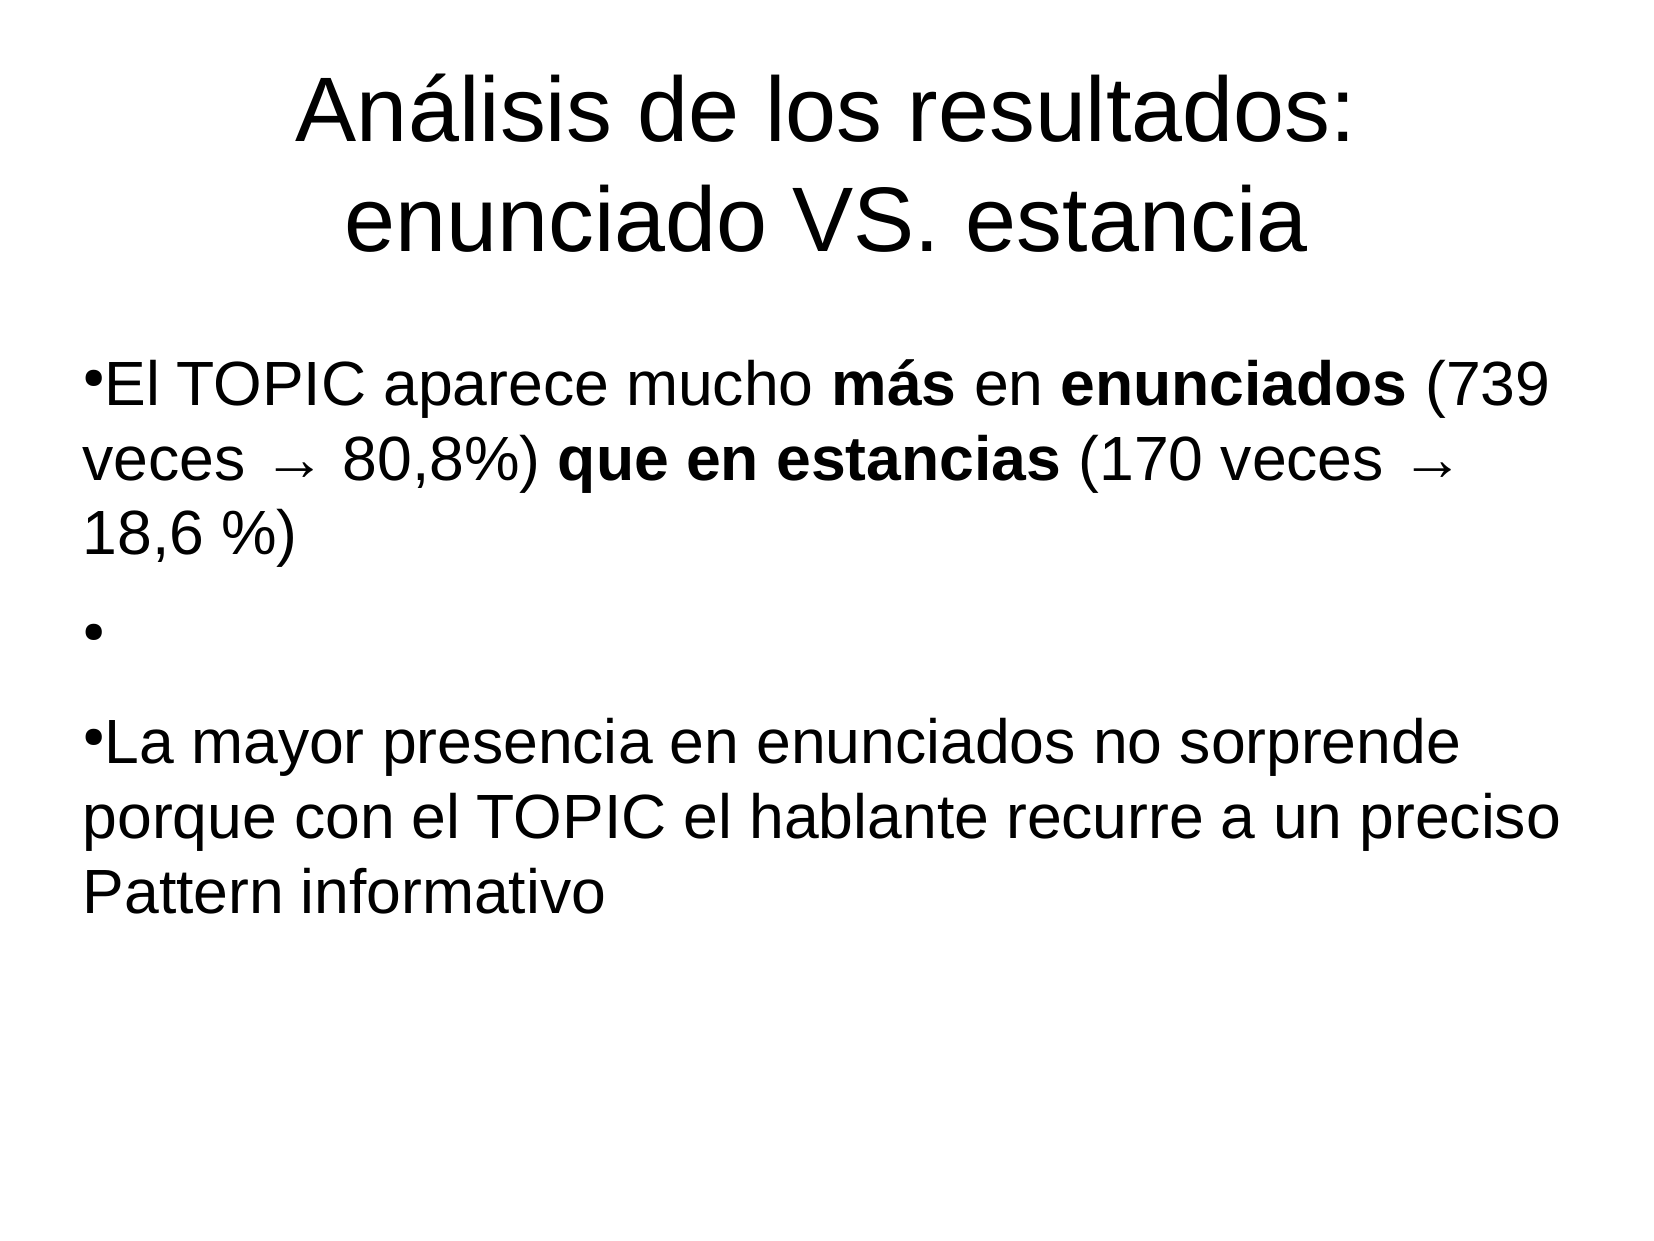

# Análisis de los resultados: enunciado VS. estancia
El TOPIC aparece mucho más en enunciados (739 veces → 80,8%) que en estancias (170 veces → 18,6 %)
La mayor presencia en enunciados no sorprende porque con el TOPIC el hablante recurre a un preciso Pattern informativo